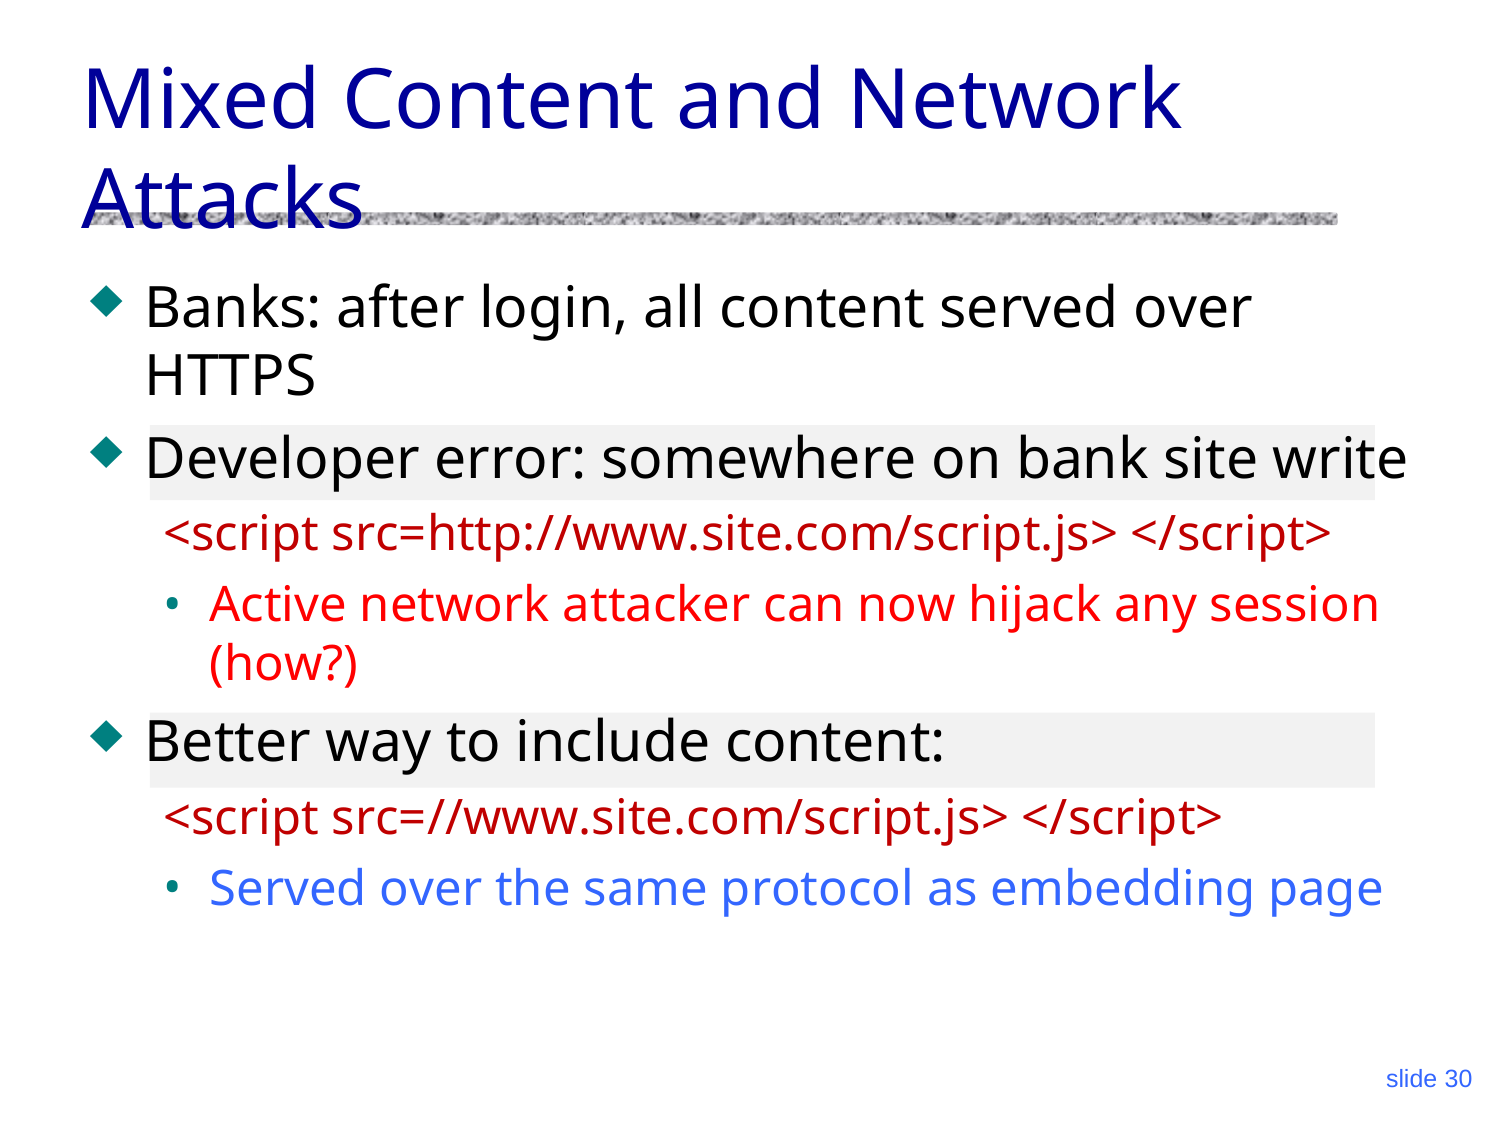

Mixed Content and Network Attacks
# Banks: after login, all content served over HTTPS
Developer error: somewhere on bank site write
<script src=http://www.site.com/script.js> </script>
Active network attacker can now hijack any session (how?)
Better way to include content:
<script src=//www.site.com/script.js> </script>
Served over the same protocol as embedding page
slide